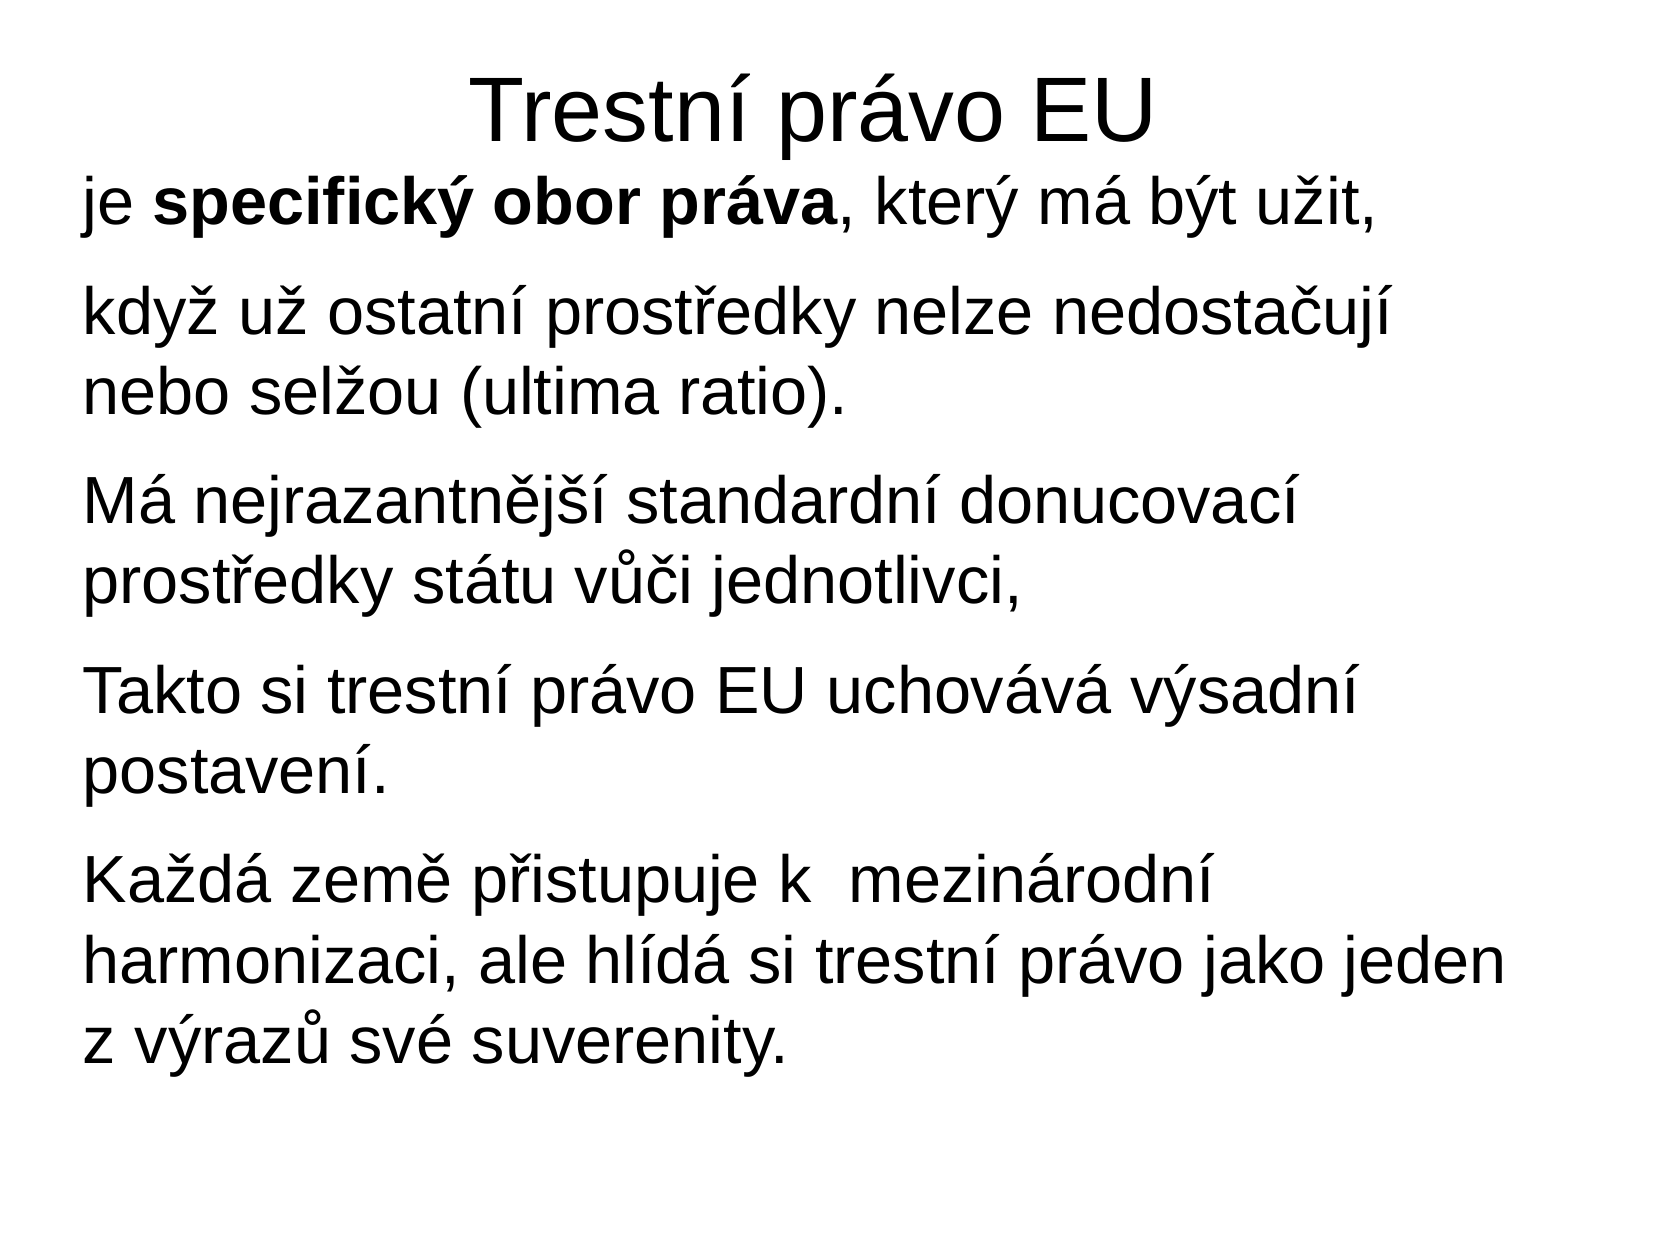

# Trestní právo EU
je specifický obor práva, který má být užit,
když už ostatní prostředky nelze nedostačují nebo selžou (ultima ratio).
Má nejrazantnější standardní donucovací prostředky státu vůči jednotlivci,
Takto si trestní právo EU uchovává výsadní postavení.
Každá země přistupuje k mezinárodní harmonizaci, ale hlídá si trestní právo jako jeden z výrazů své suverenity.